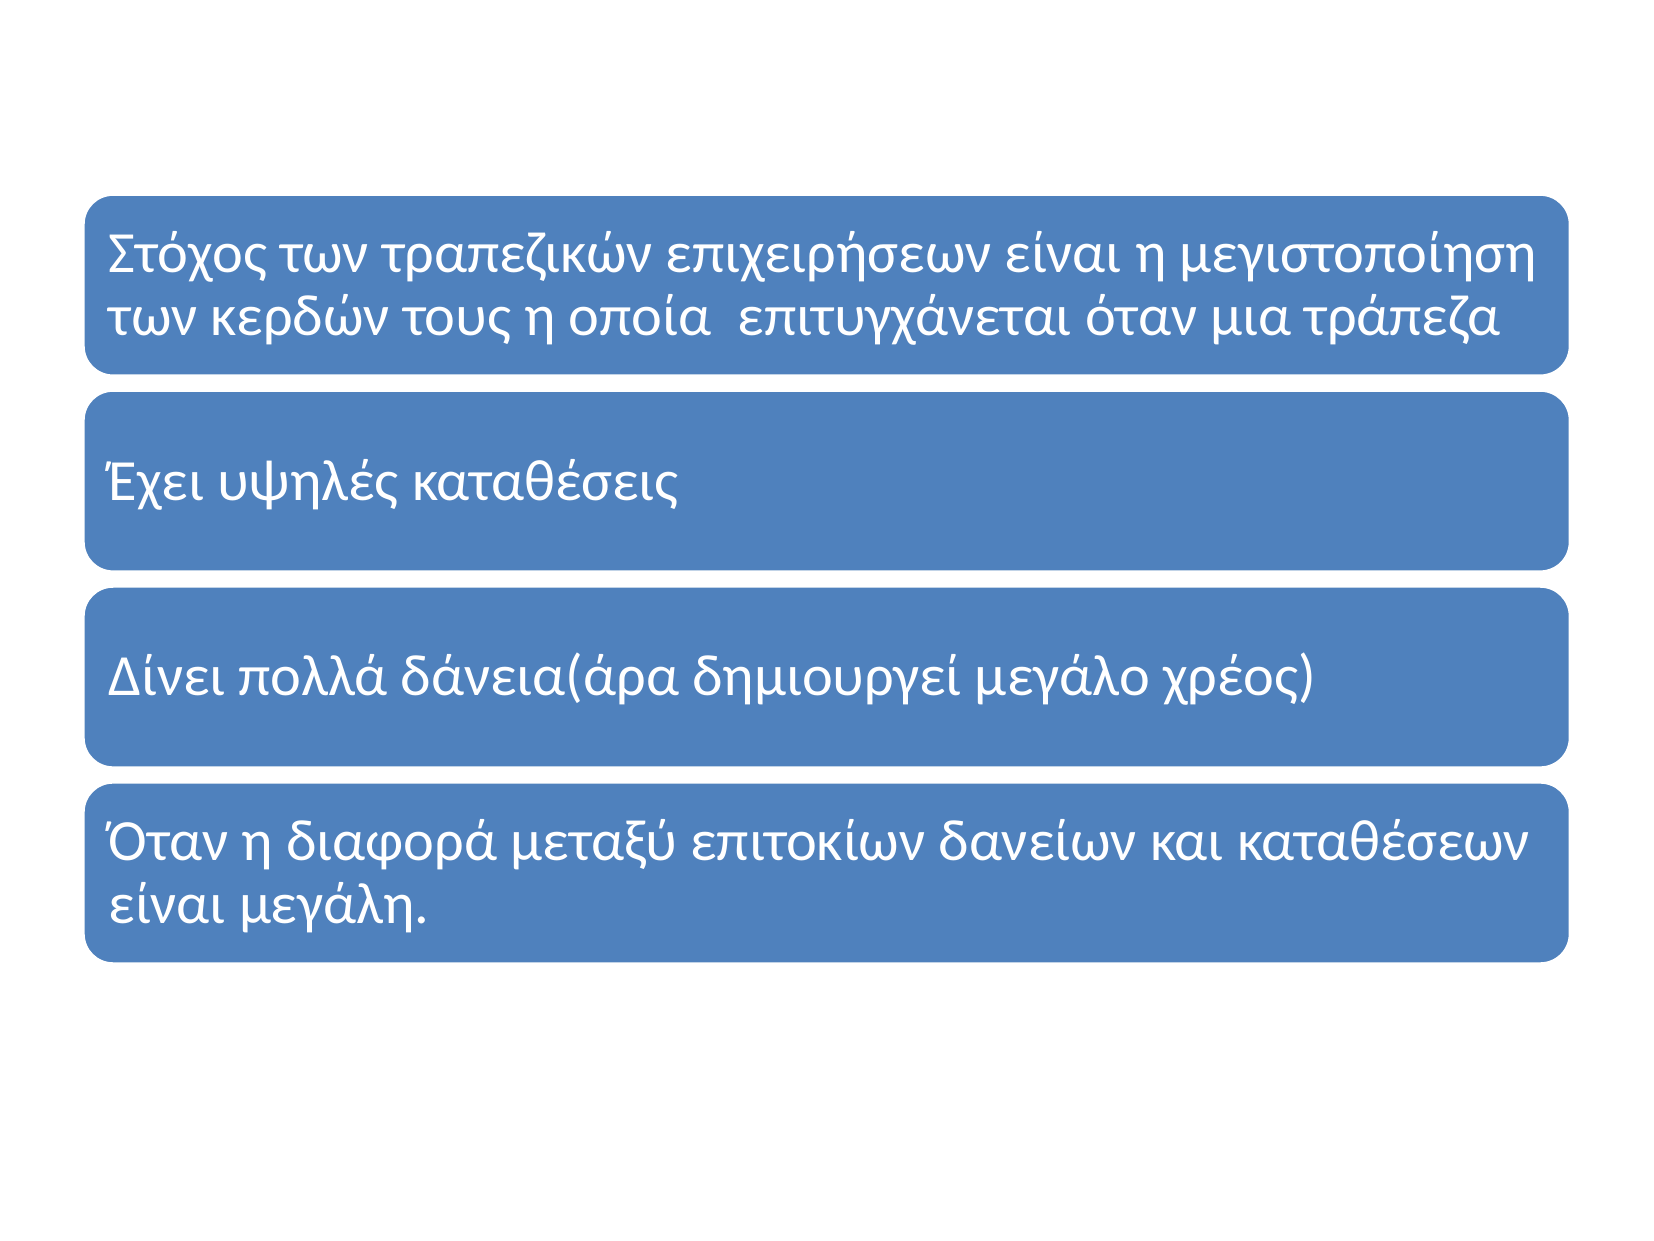

Στόχος των τραπεζικών επιχειρήσεων είναι η μεγιστοποίηση των κερδών τους η οποία επιτυγχάνεται όταν μια τράπεζα
Έχει υψηλές καταθέσεις
Δίνει πολλά δάνεια(άρα δημιουργεί μεγάλο χρέος)
Όταν η διαφορά μεταξύ επιτοκίων δανείων και καταθέσεων είναι μεγάλη.